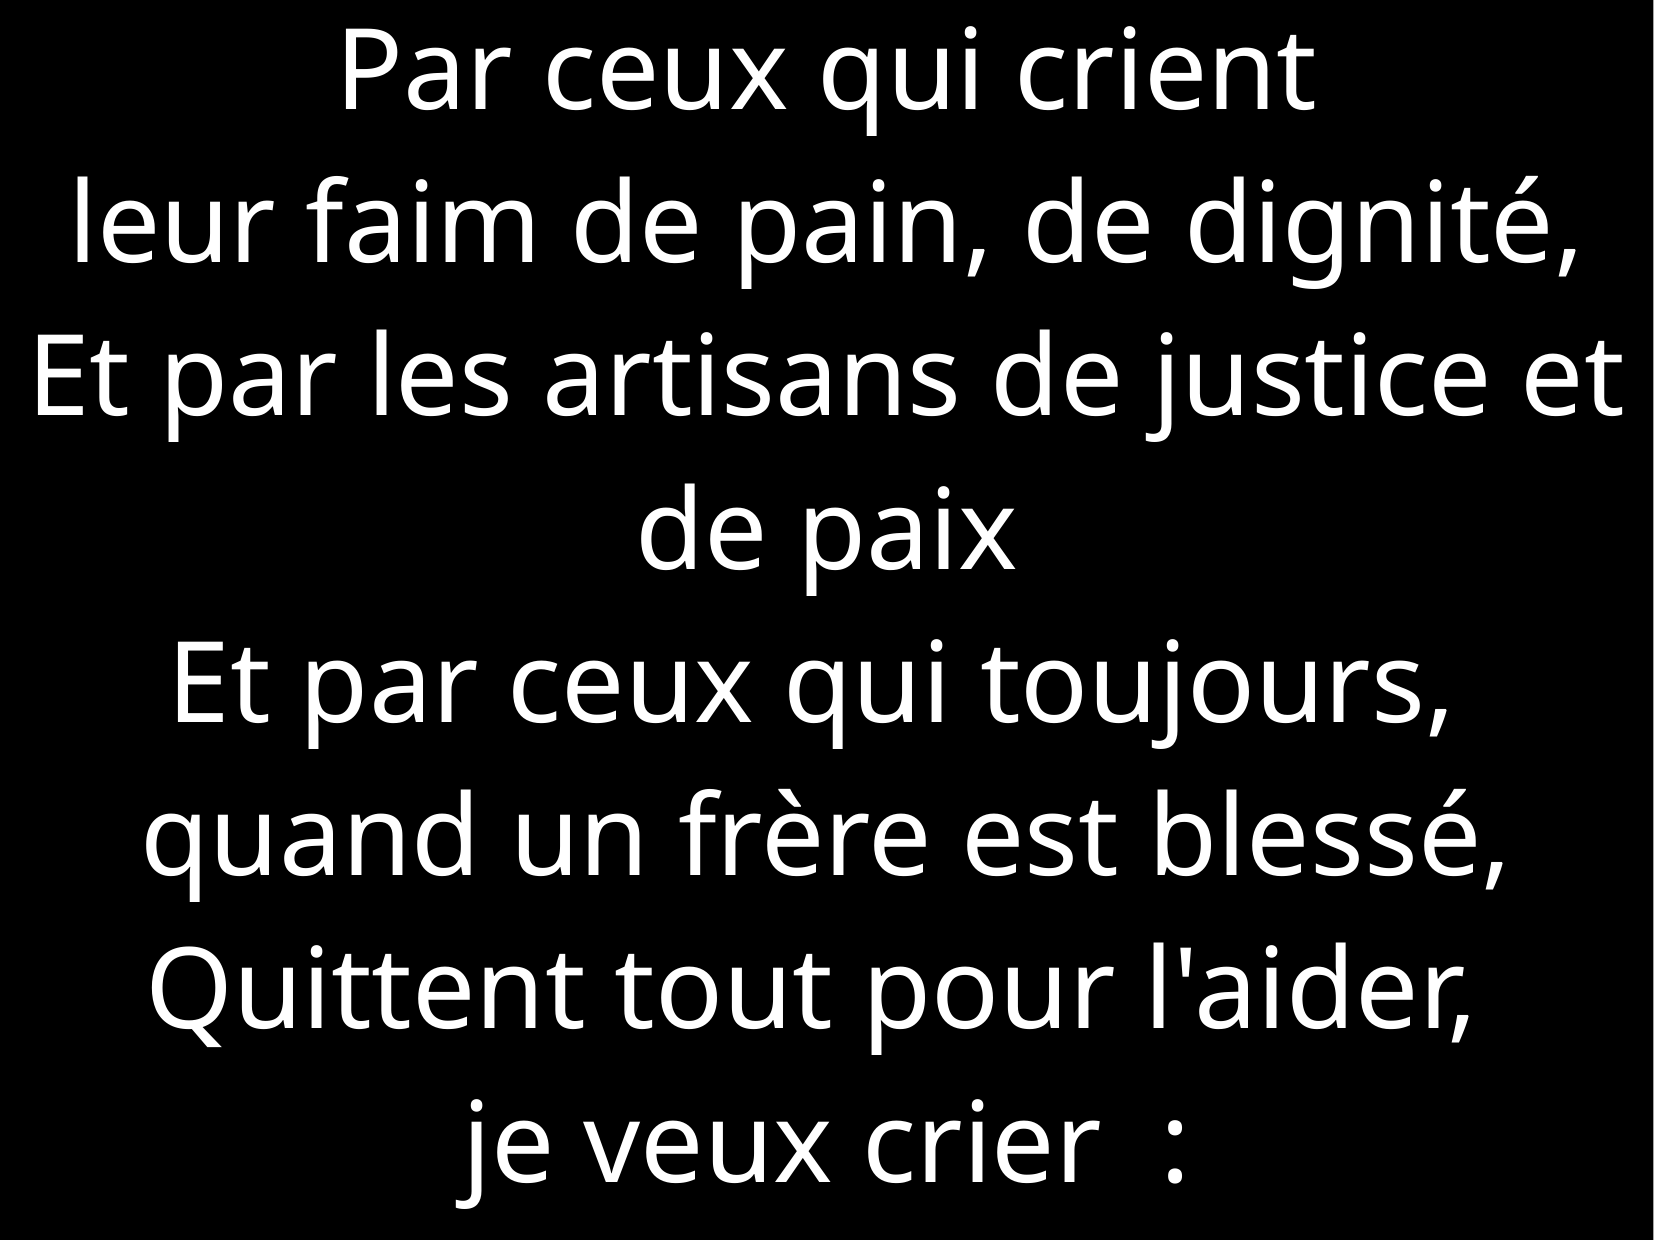

# Par ceux qui crient
leur faim de pain, de dignité,
Et par les artisans de justice et de paix
Et par ceux qui toujours,
quand un frère est blessé,
Quittent tout pour l'aider,
je veux crier :